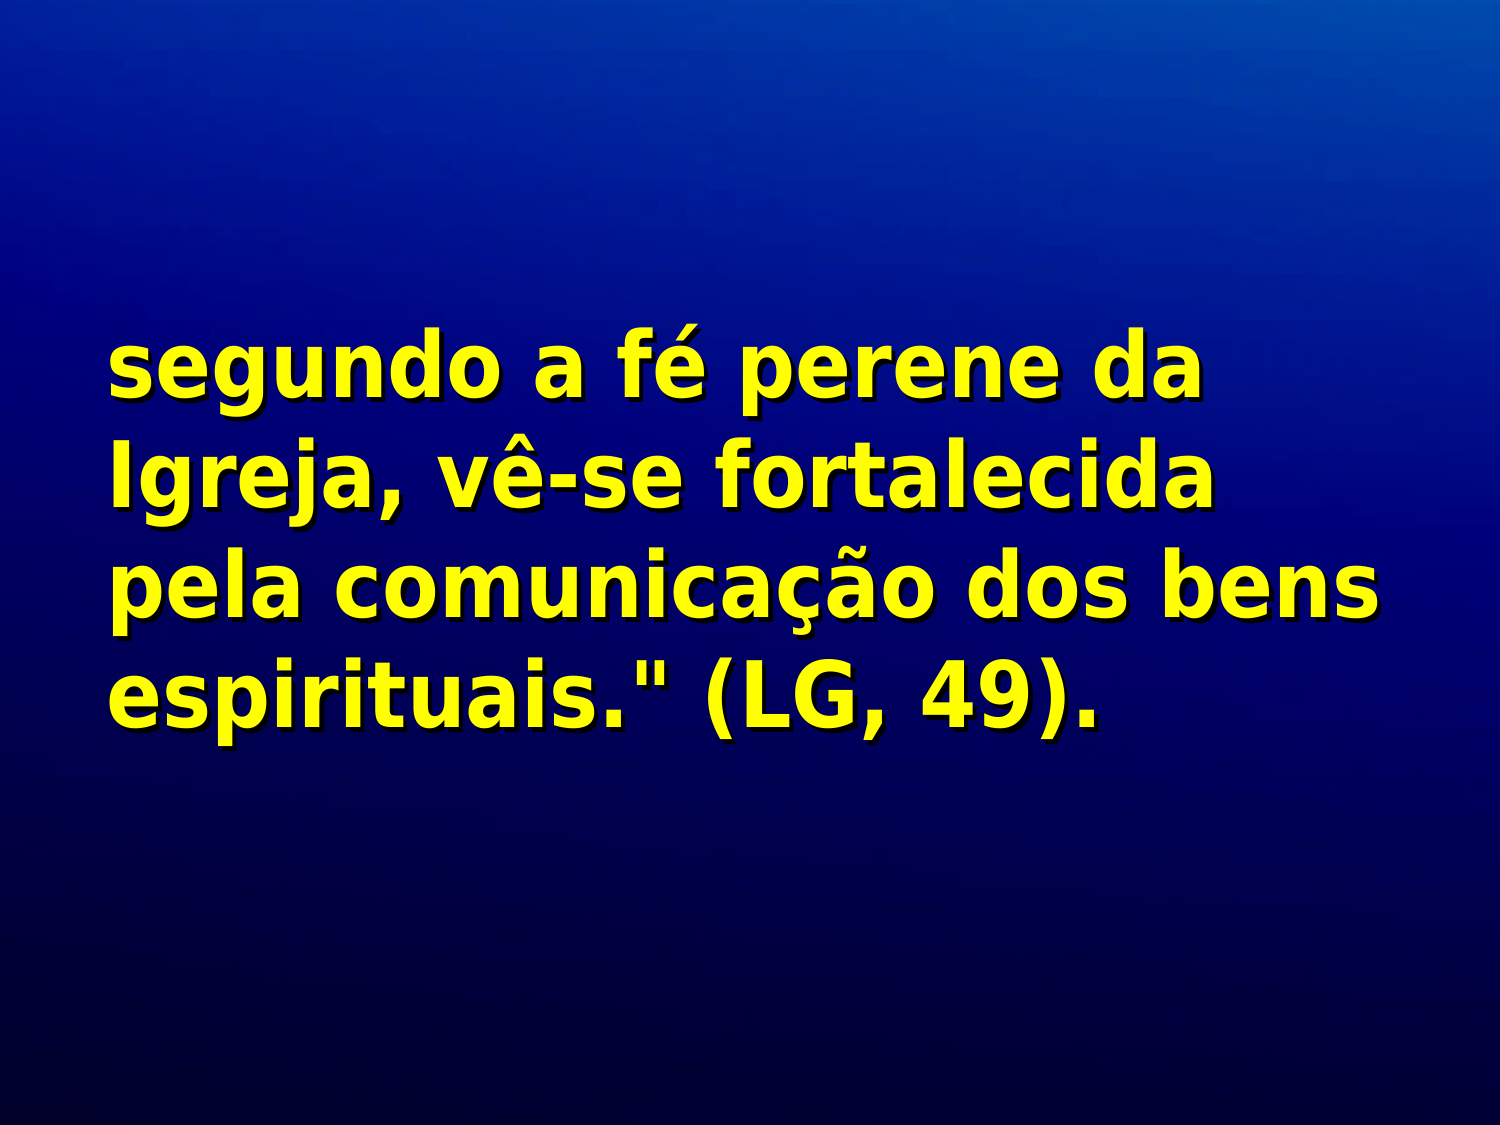

segundo a fé perene da Igreja, vê-se fortalecida pela comunicação dos bens espirituais." (LG, 49).